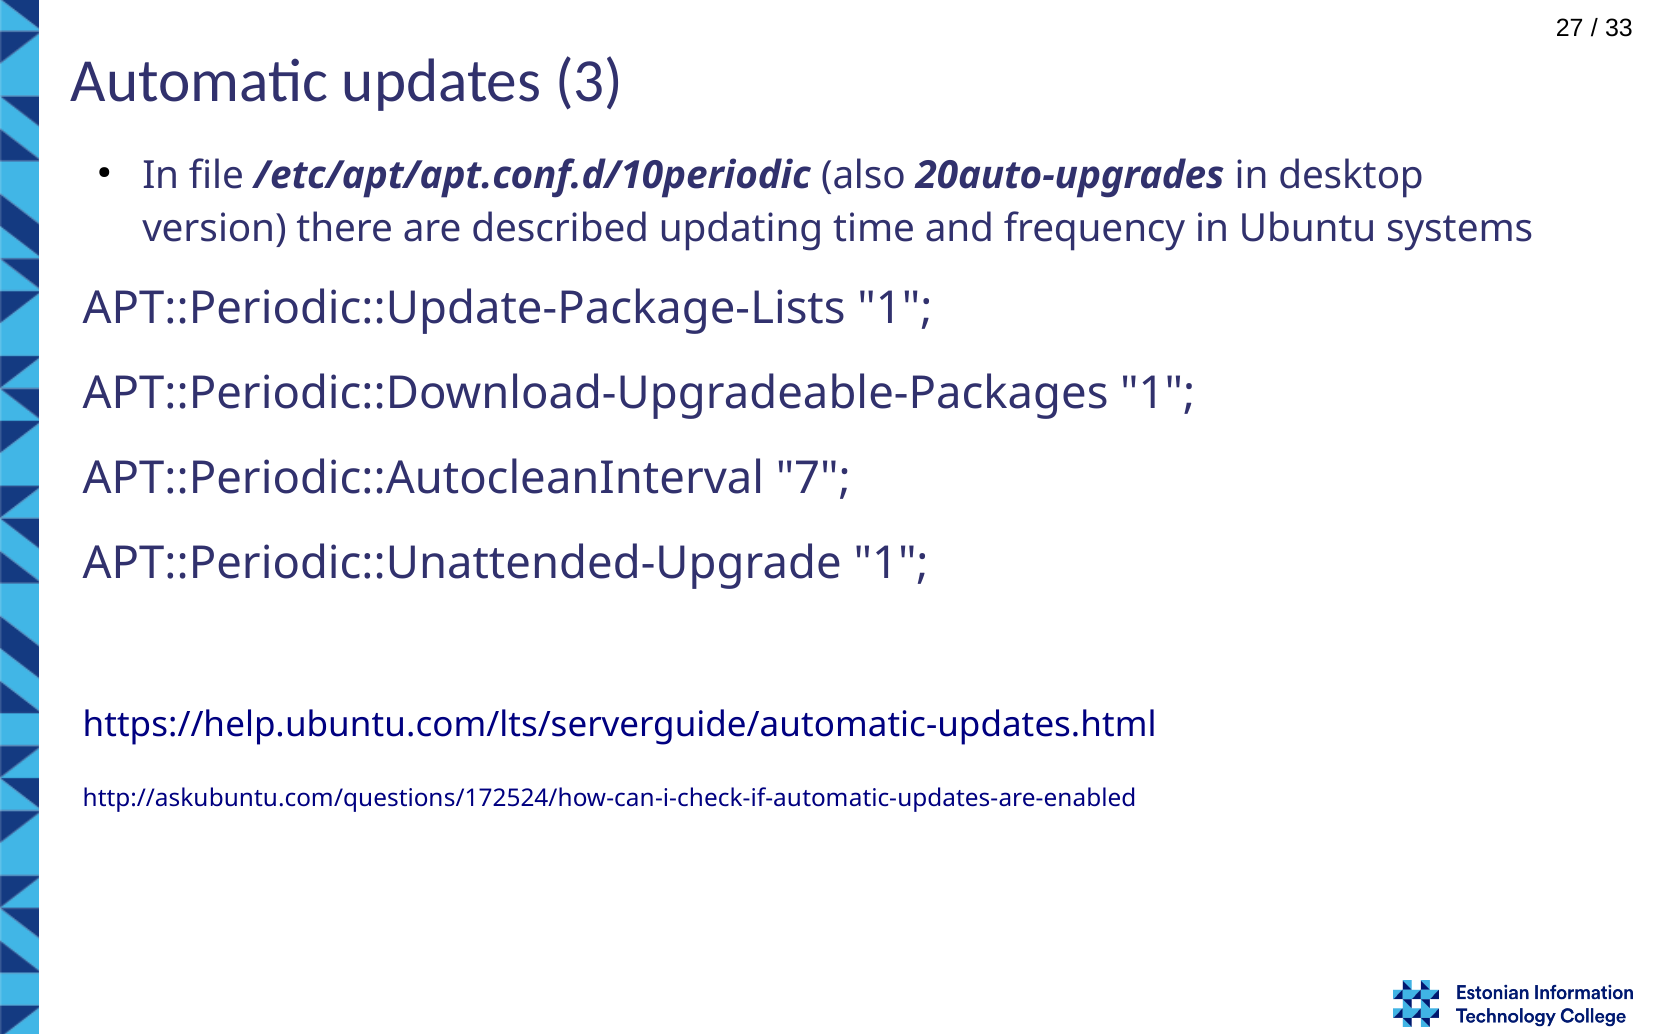

# Automatic updates (3)
In file /etc/apt/apt.conf.d/10periodic (also 20auto-upgrades in desktop version) there are described updating time and frequency in Ubuntu systems
APT::Periodic::Update-Package-Lists "1";
APT::Periodic::Download-Upgradeable-Packages "1";
APT::Periodic::AutocleanInterval "7";
APT::Periodic::Unattended-Upgrade "1";
https://help.ubuntu.com/lts/serverguide/automatic-updates.html
http://askubuntu.com/questions/172524/how-can-i-check-if-automatic-updates-are-enabled